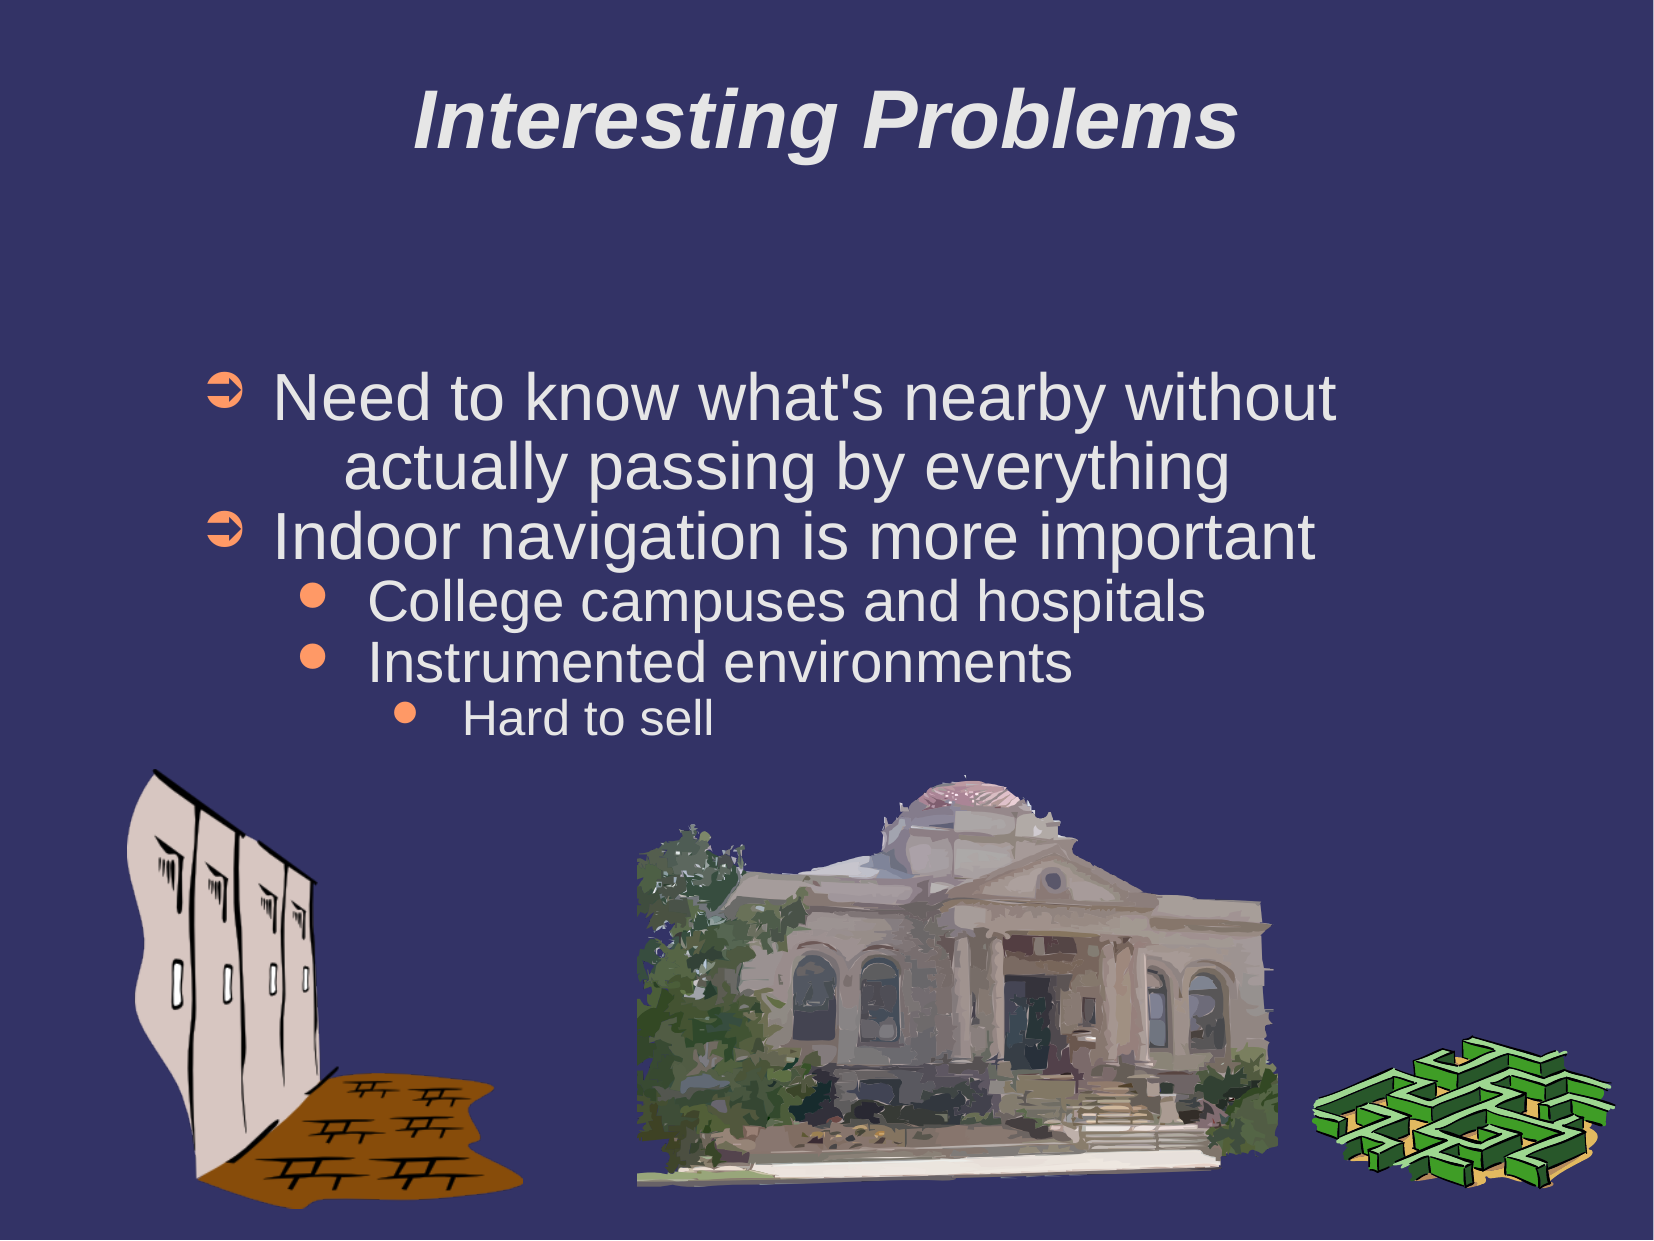

# Interesting Problems
Need to know what's nearby without actually passing by everything
Indoor navigation is more important
College campuses and hospitals
Instrumented environments
Hard to sell